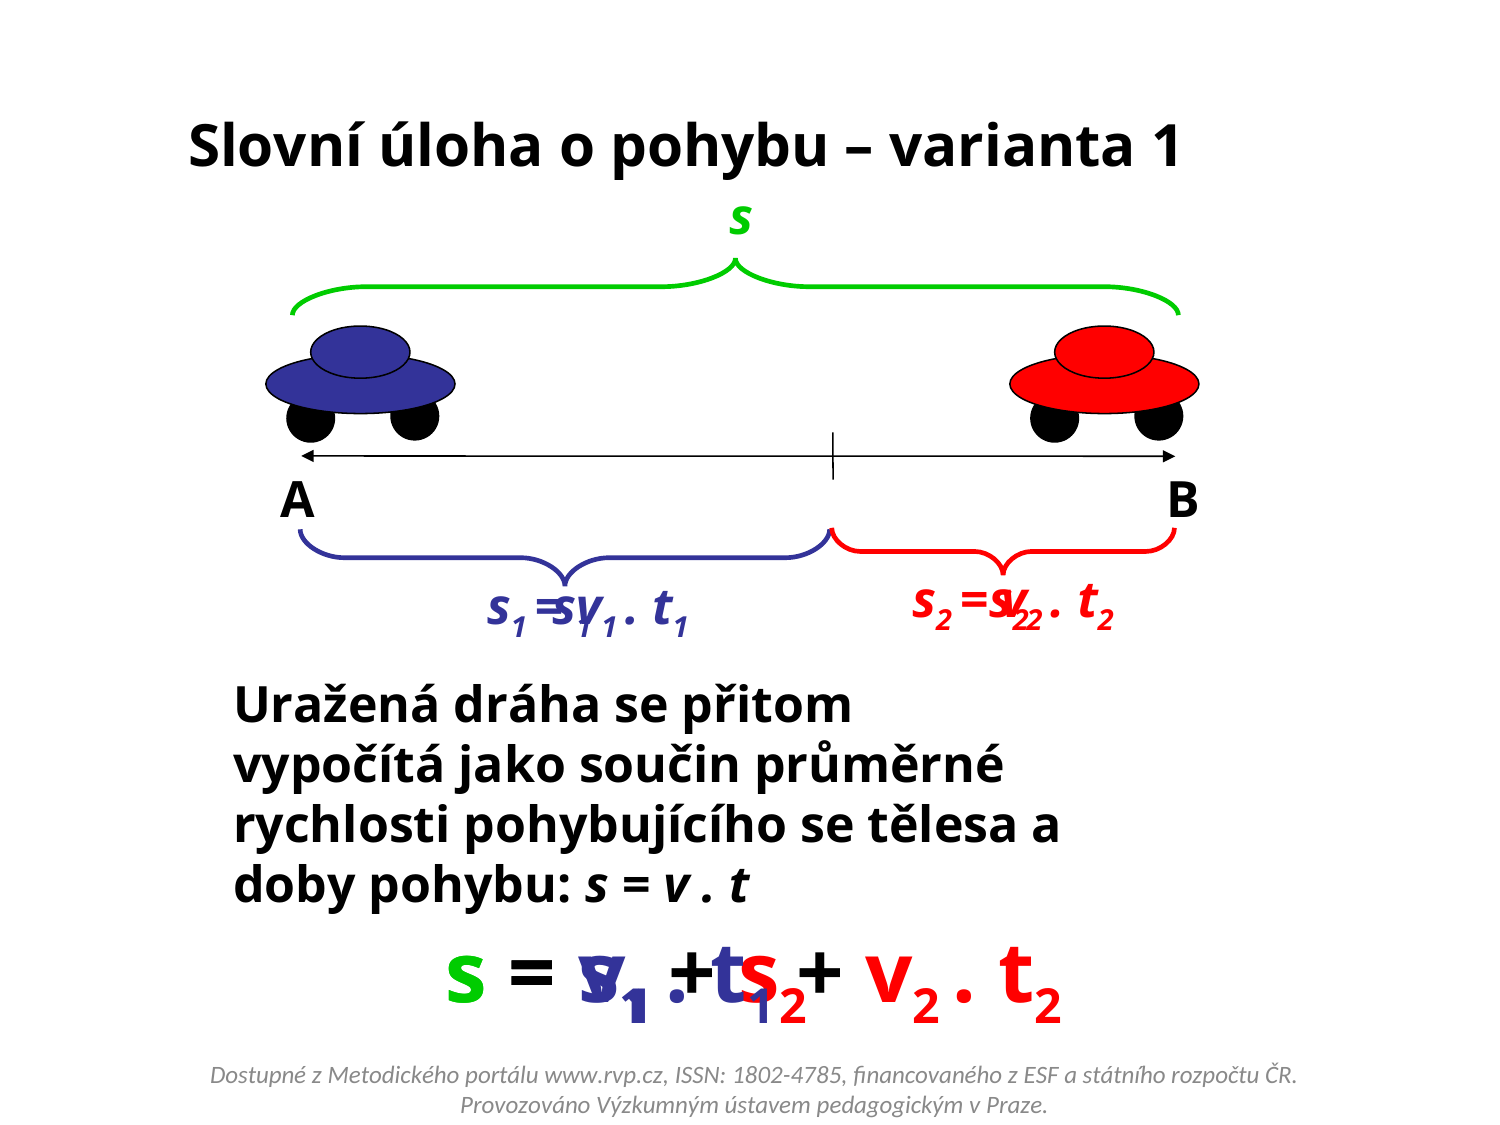

Slovní úloha o pohybu – varianta 1
s
A
B
s2 = v2 . t2
s2
s1 = v1 . t1
s1
Uražená dráha se přitom vypočítá jako součin průměrné rychlosti pohybujícího se tělesa a doby pohybu: s = v . t
s = s1 + s2
s = v1 . t1 + v2 . t2